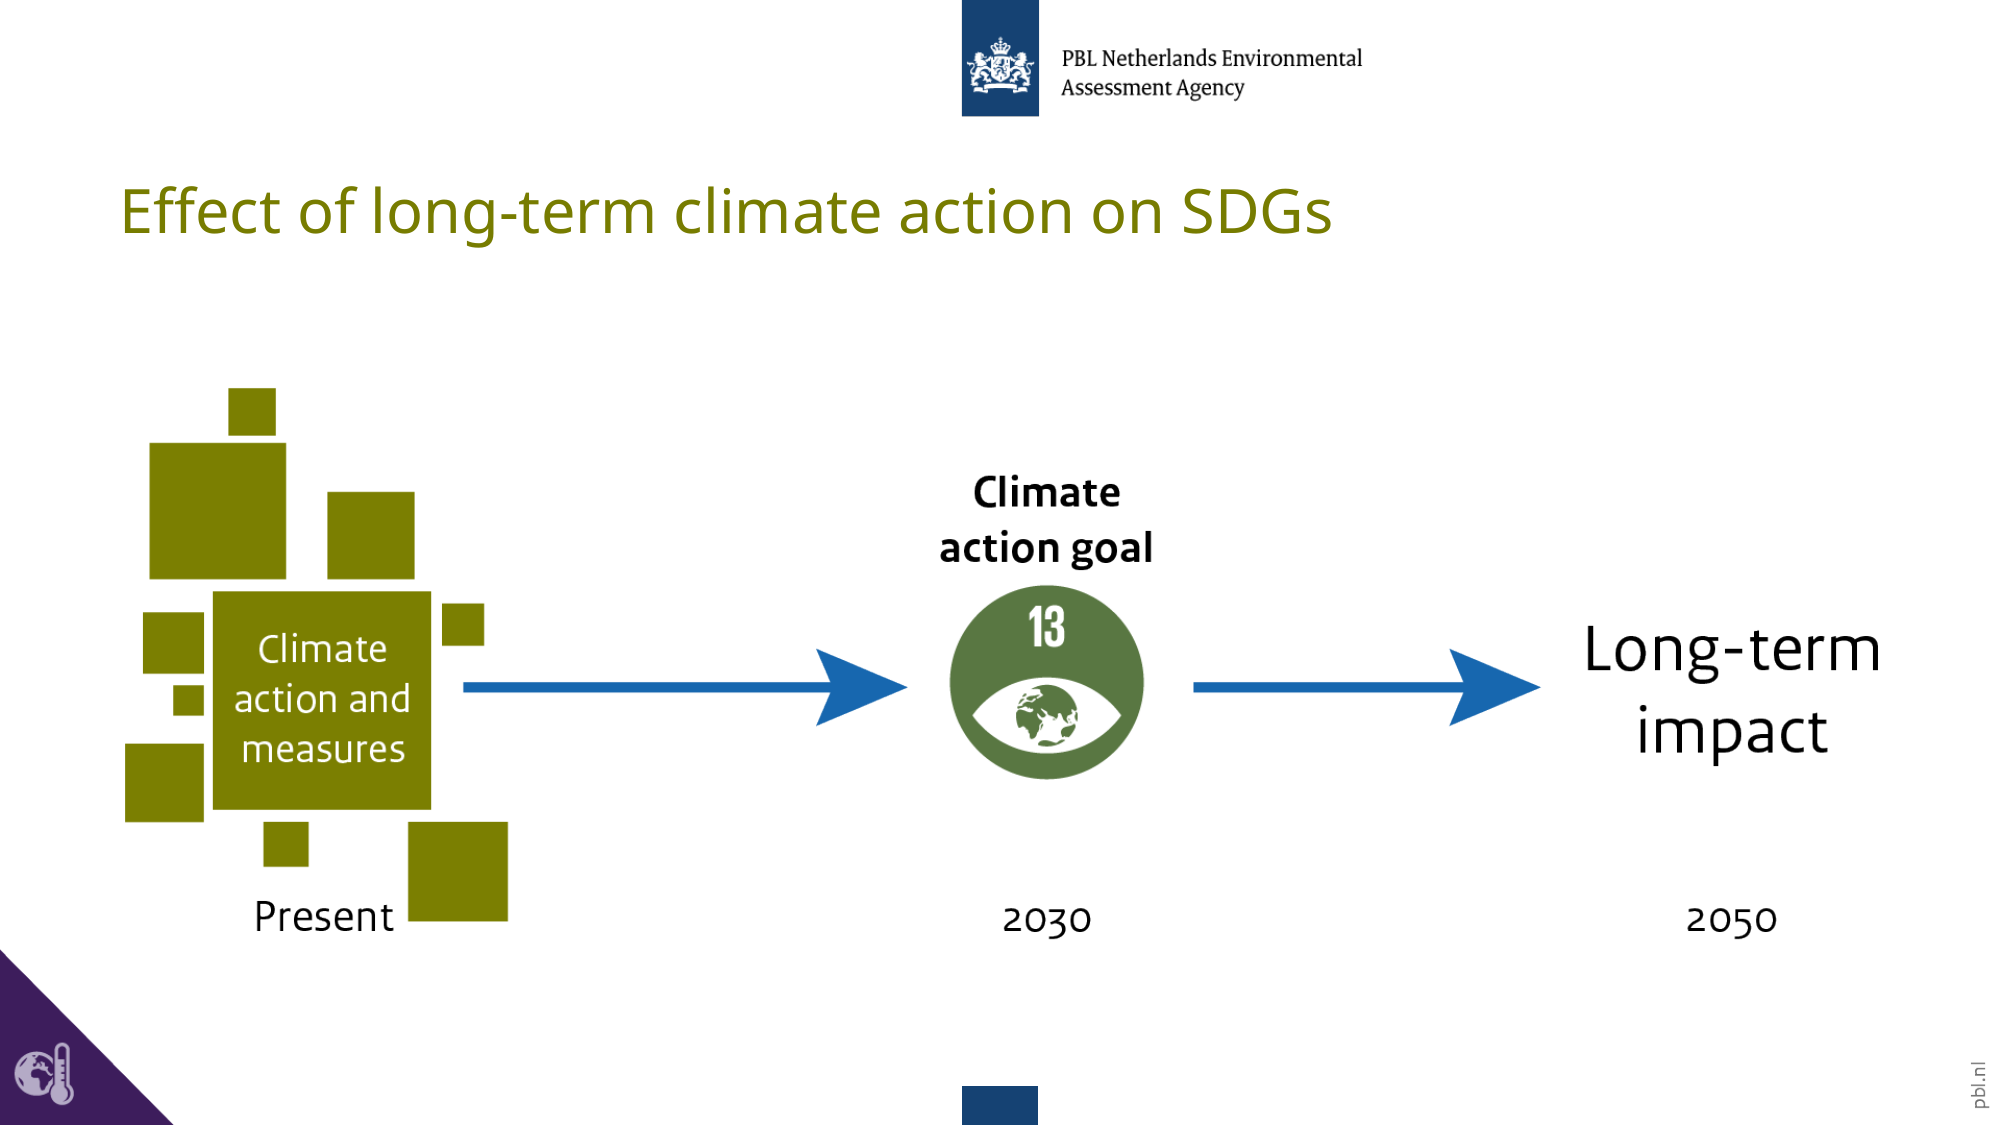

# Effect of long-term climate action on SDGs